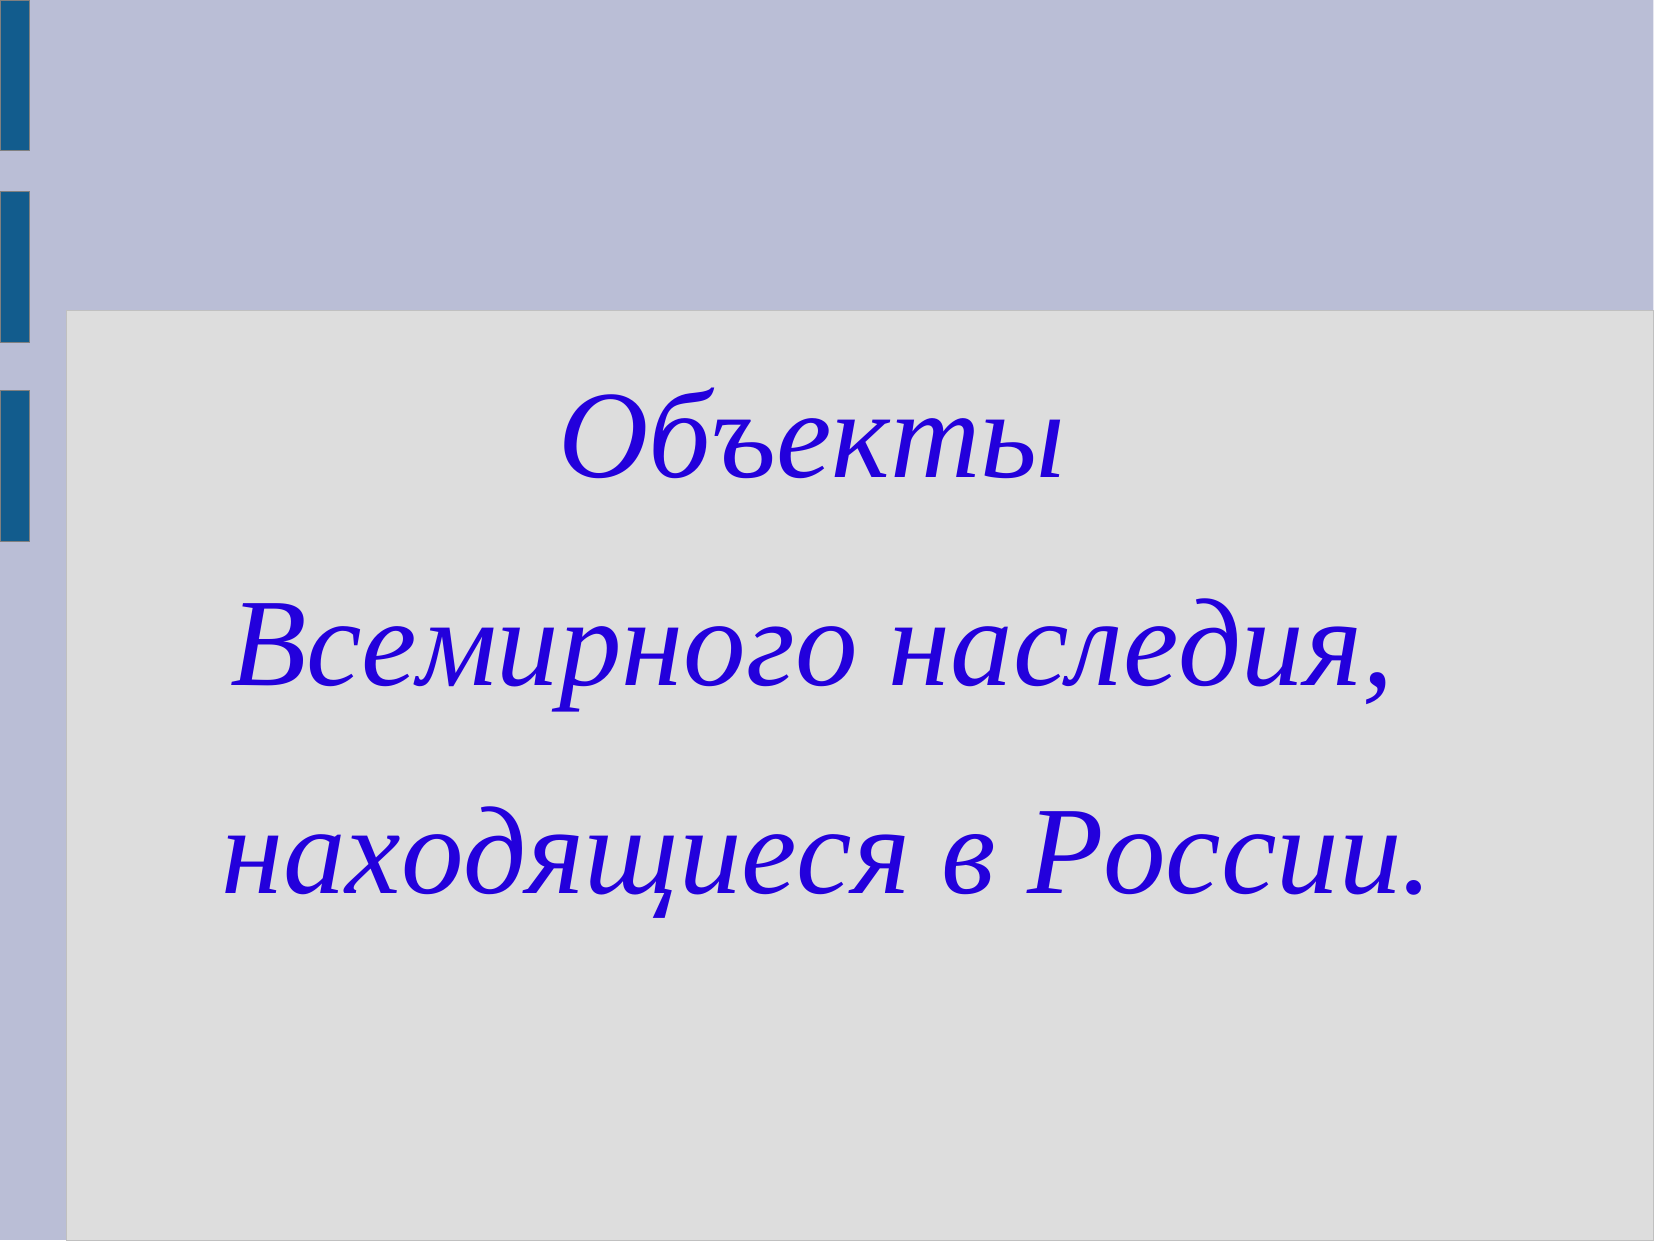

# Объекты
Всемирного наследия,
находящиеся в России.